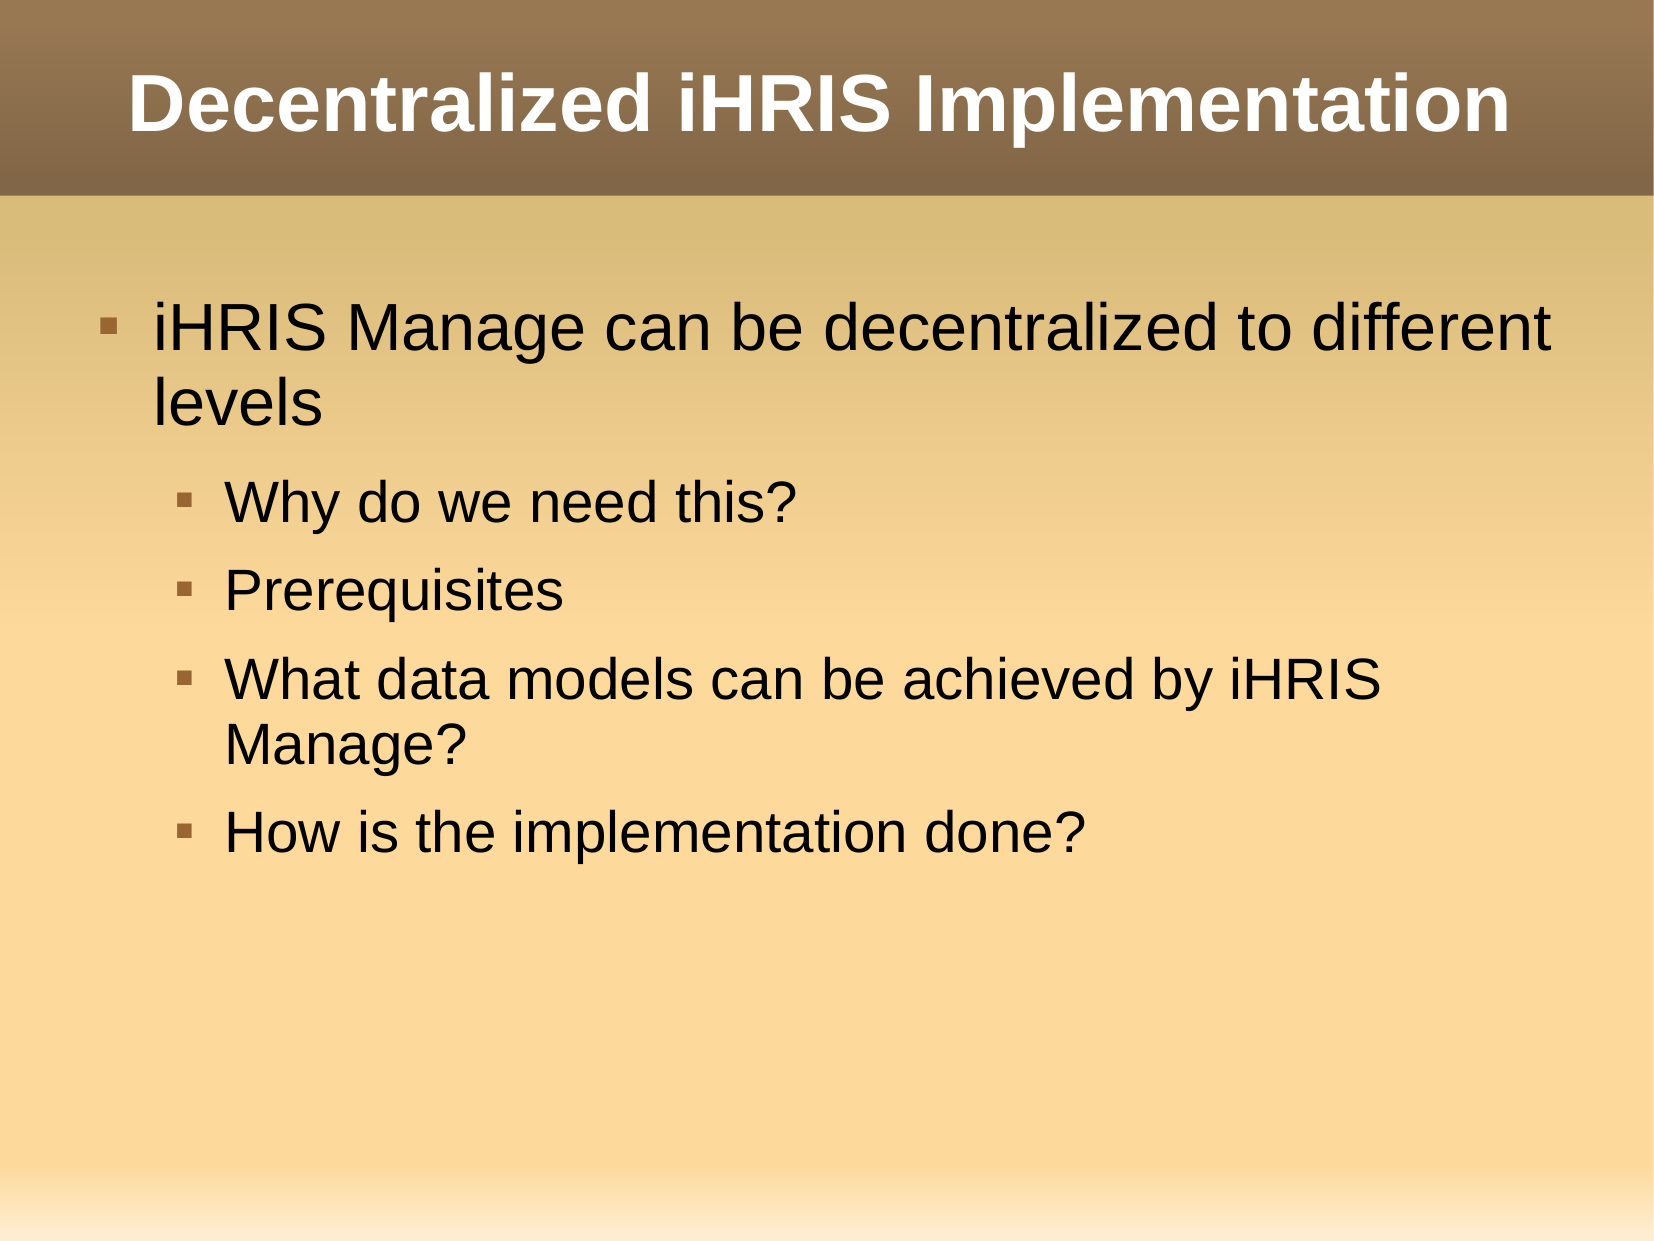

# Decentralized iHRIS Implementation
iHRIS Manage can be decentralized to different levels
Why do we need this?
Prerequisites
What data models can be achieved by iHRIS Manage?
How is the implementation done?